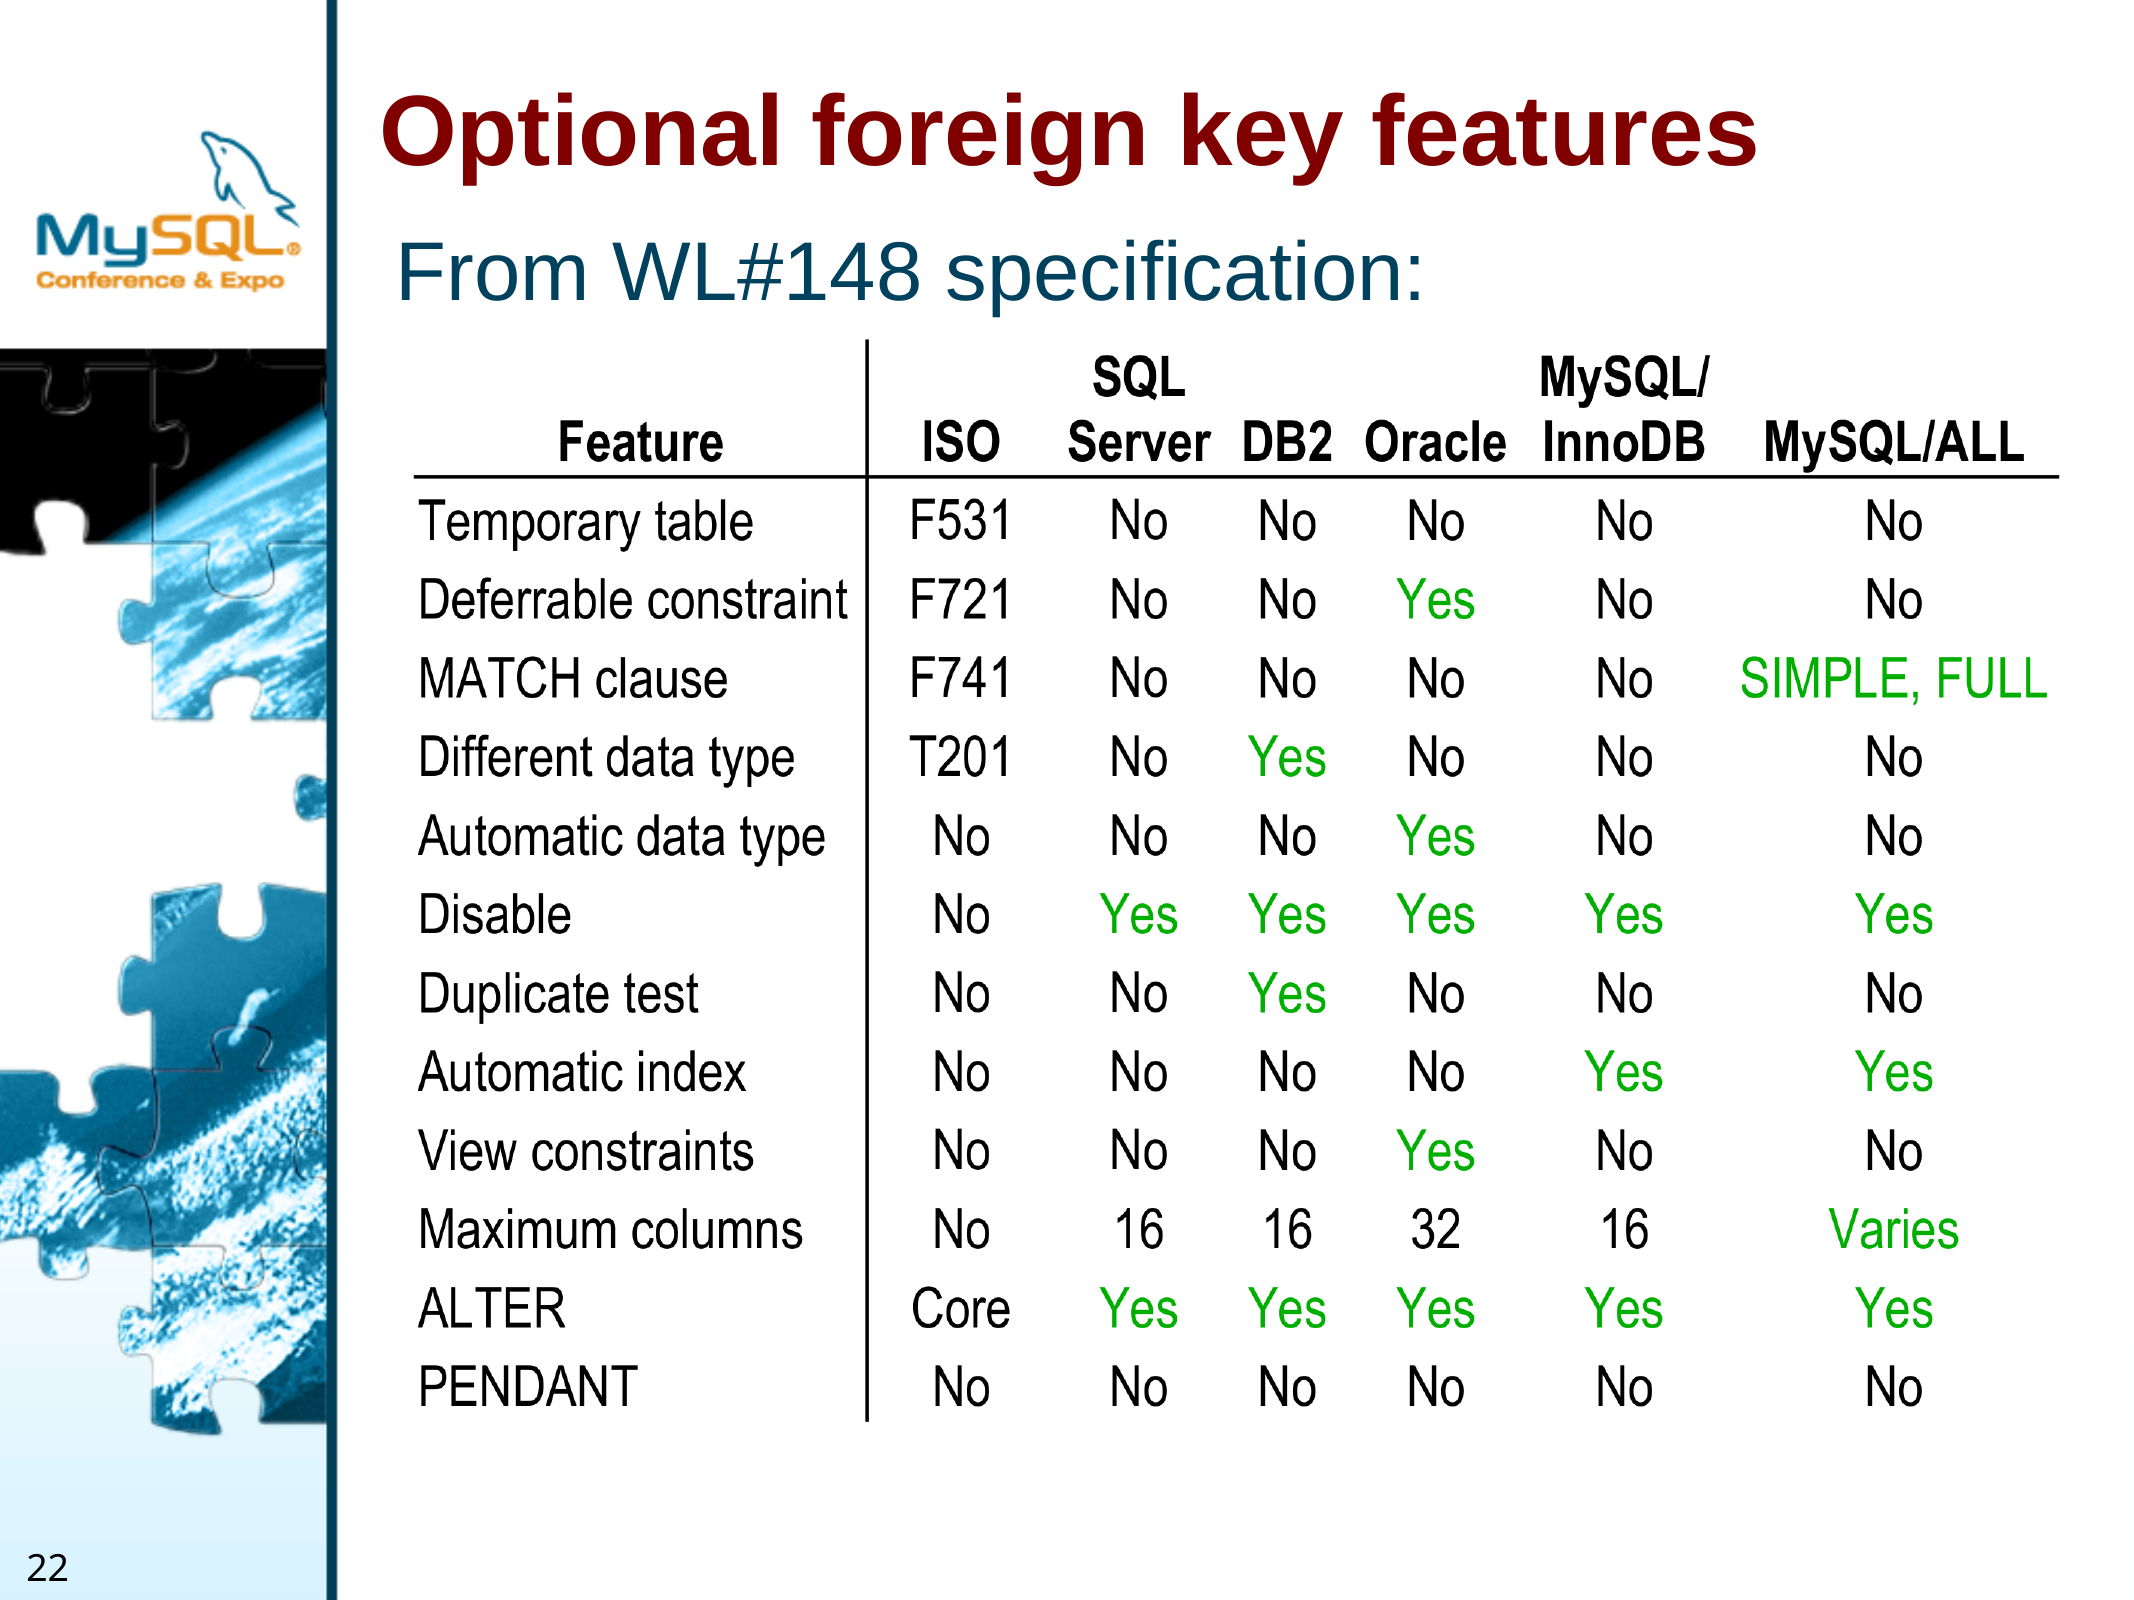

# Optional foreign key features
From WL#148 specification: